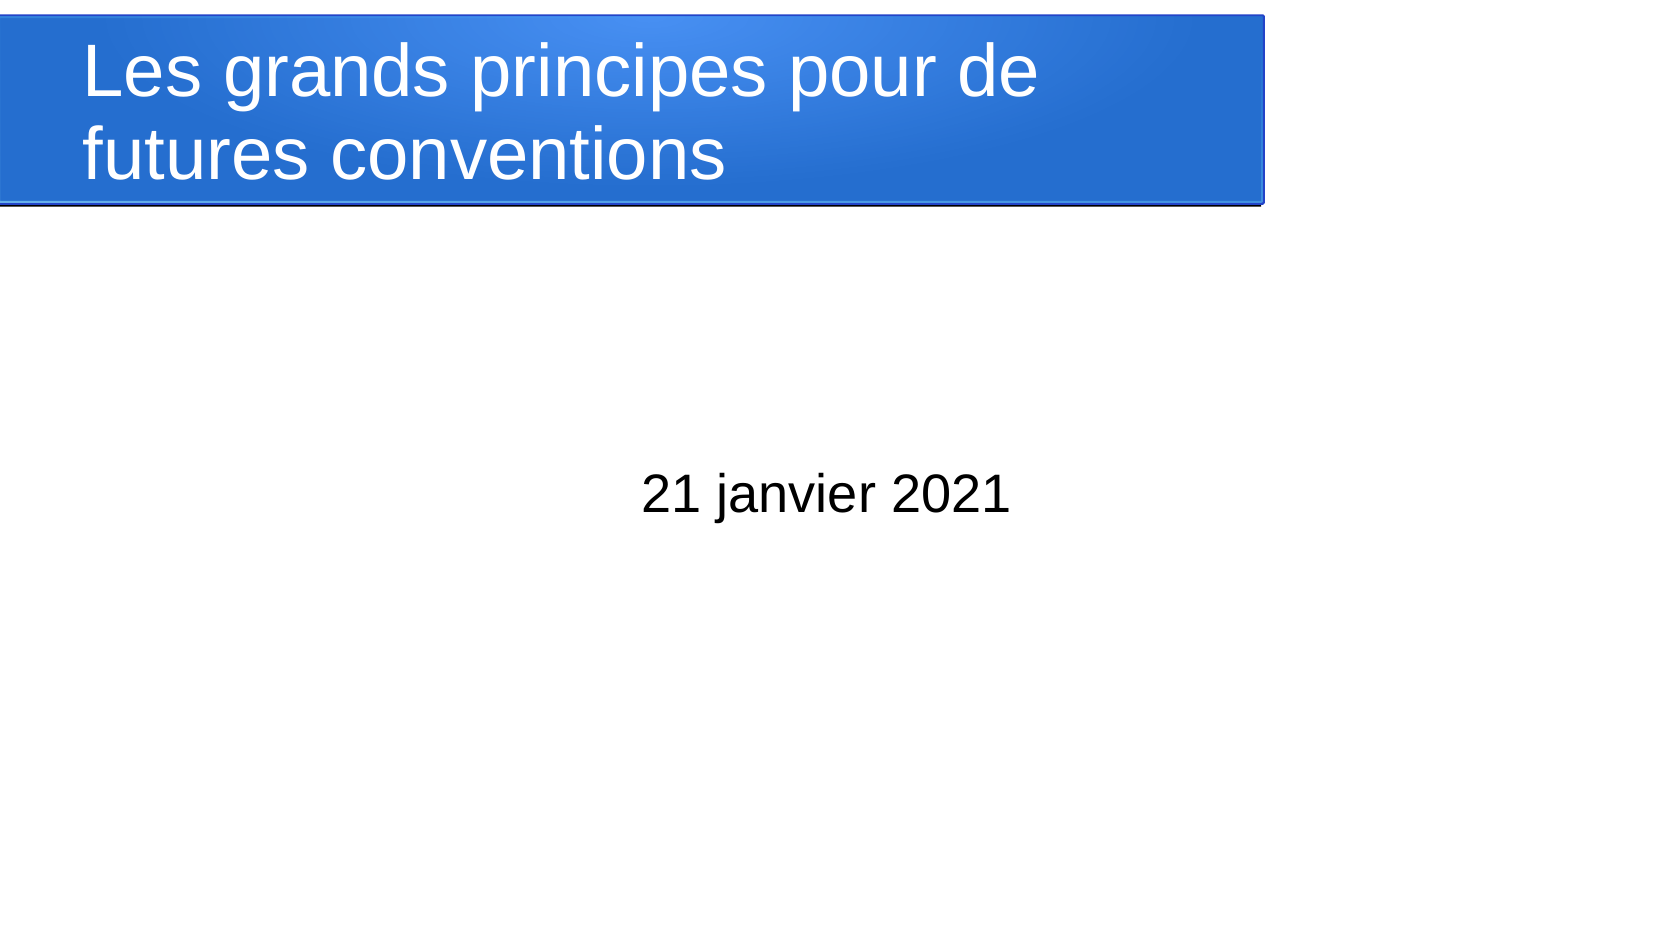

# Les grands principes pour de futures conventions
21 janvier 2021